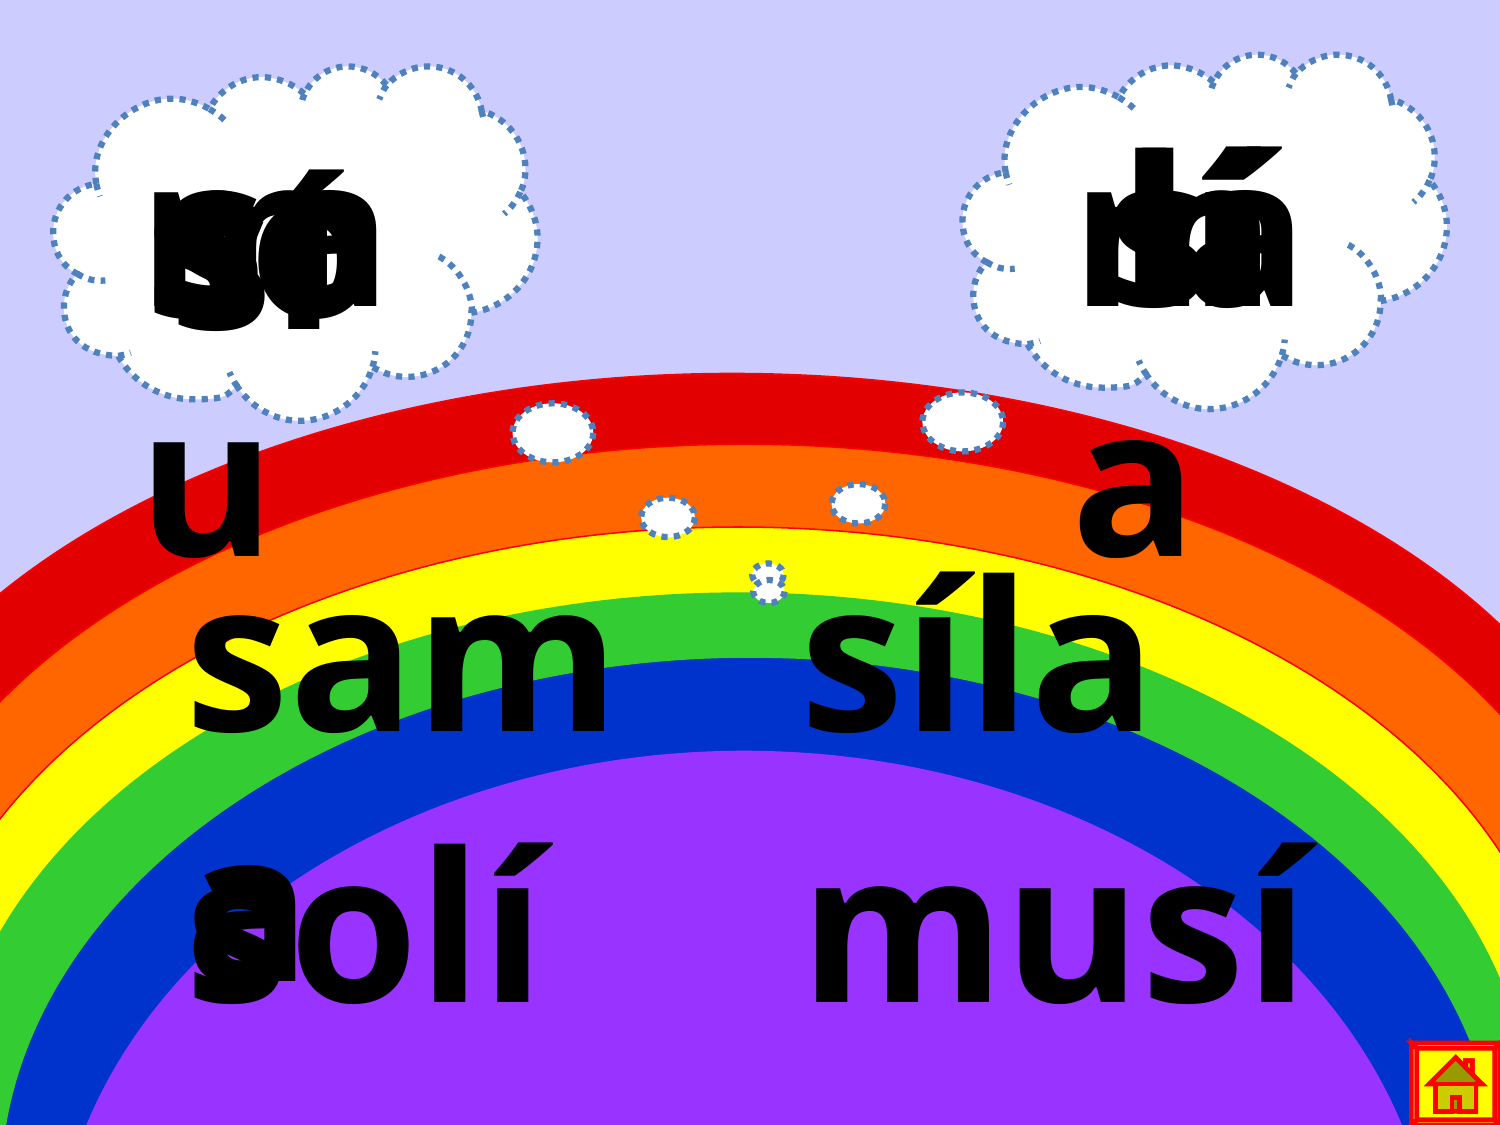

mu
sa
ma
 lí
sí
la
 so
 sí
sama
síla
solí
musí